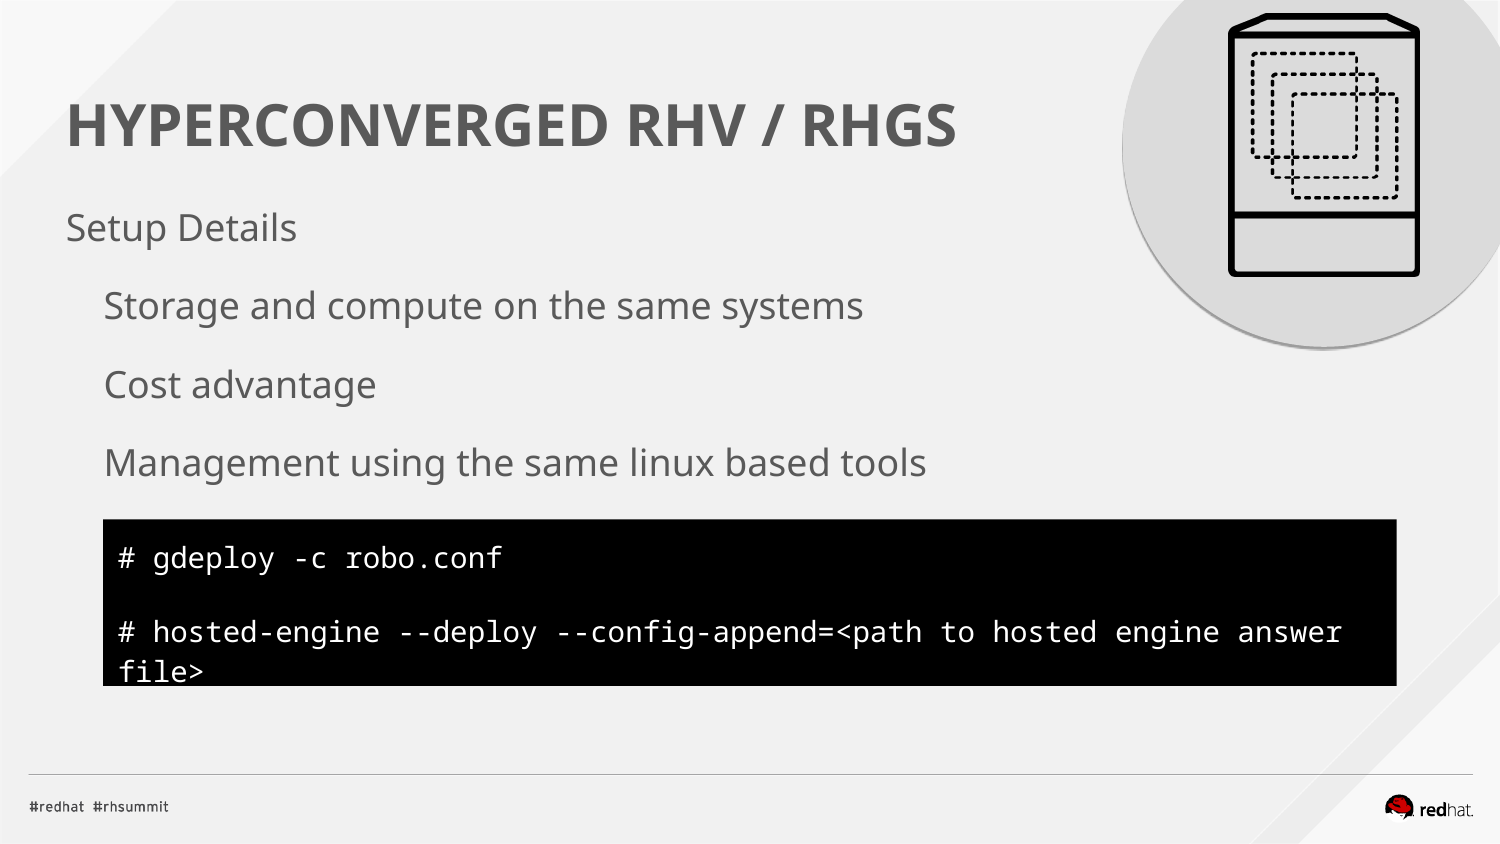

HYPERCONVERGED RHV / RHGS
Setup Details
Storage and compute on the same systems
Cost advantage
Management using the same linux based tools
Full HCI environment created from 2 commands(with answer files):
# gdeploy -c robo.conf
# hosted-engine --deploy --config-append=<path to hosted engine answer file>